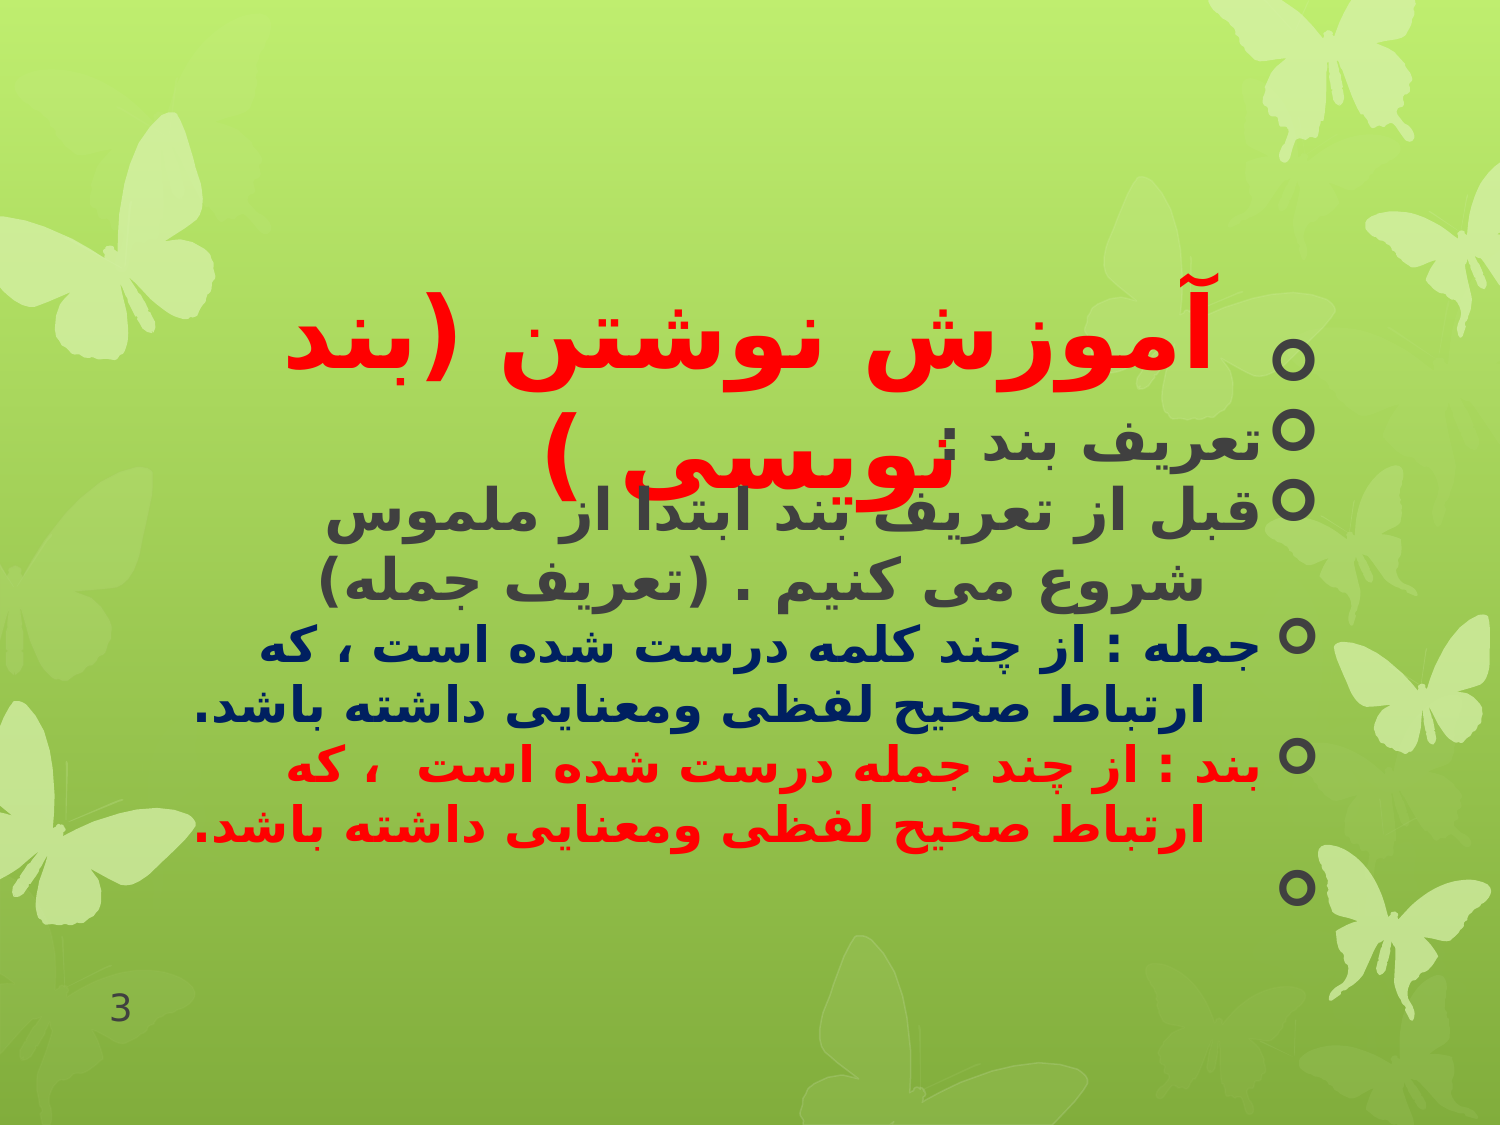

# آموزش نوشتن (بند نویسی )
تعریف بند :
قبل از تعریف بند ابتدا از ملموس شروع می کنیم . (تعریف جمله)
جمله : از چند کلمه درست شده است ، که ارتباط صحیح لفظی ومعنایی داشته باشد.
بند : از چند جمله درست شده است ، که ارتباط صحیح لفظی ومعنایی داشته باشد.
3